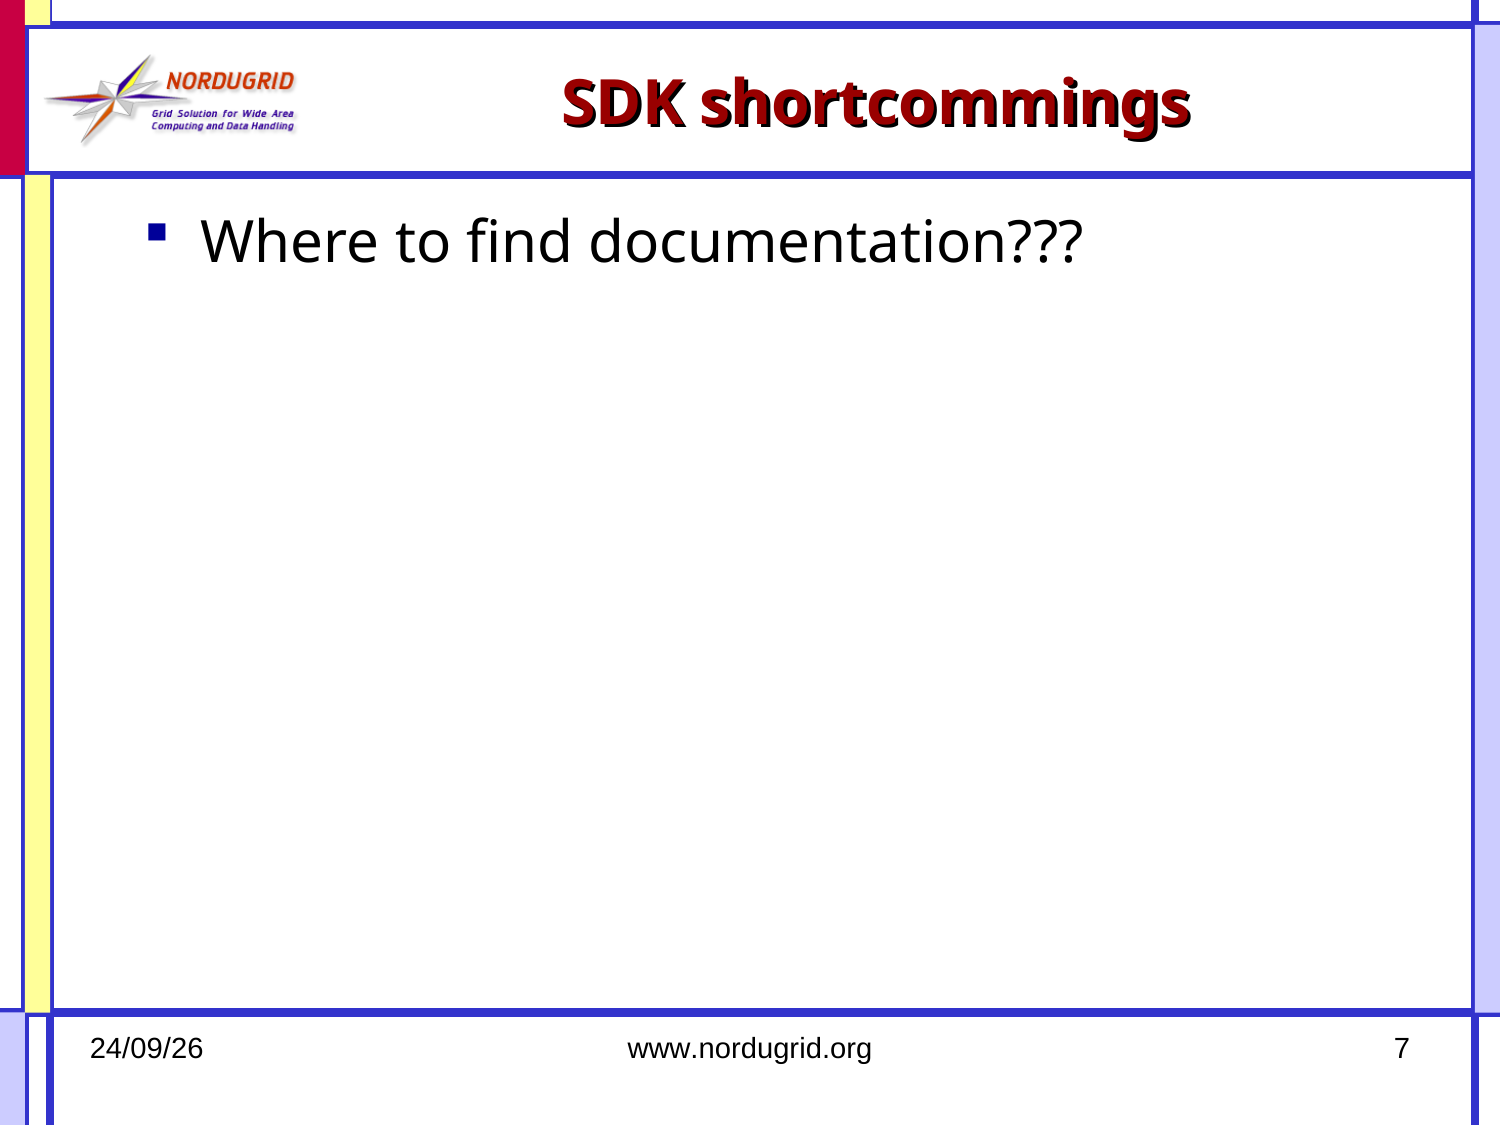

# SDK shortcommings
Where to find documentation???
www.nordugrid.org
7